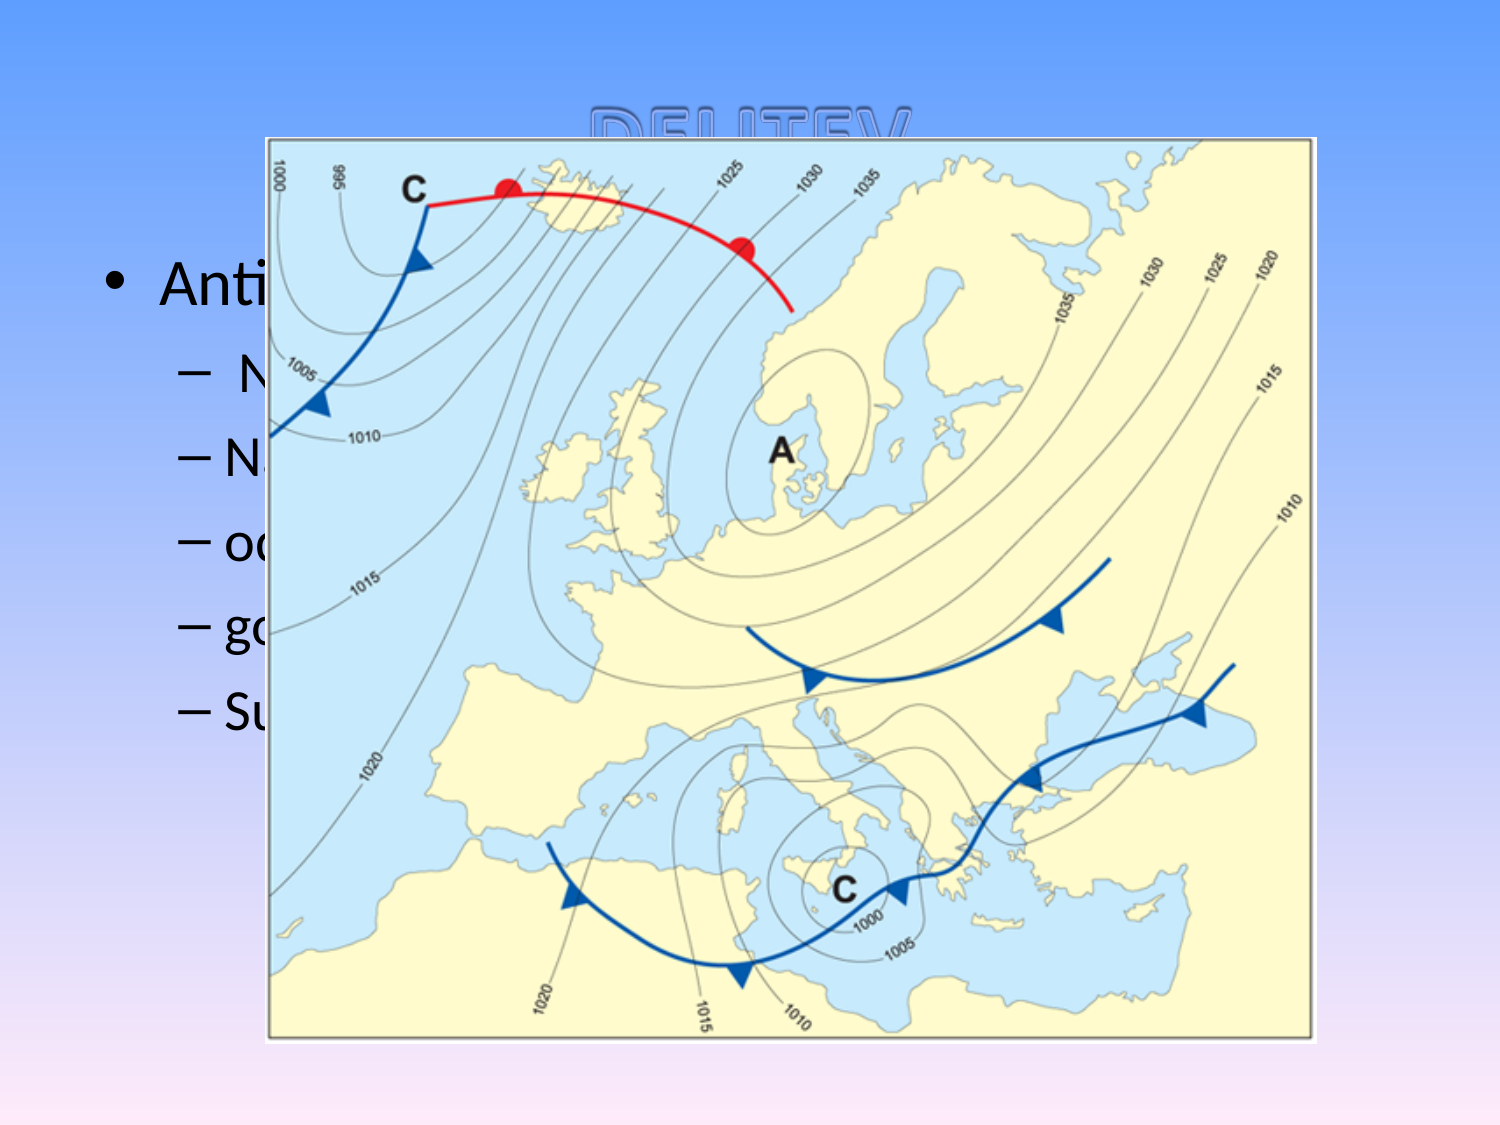

Anticiklonska burja
 Nad srednjo Evropo Sibirski anticiklon
Nad Sredozemljem ciklon
odtekanje hladnega zraka
gorske verige
Suho, jasno, mrzlo vreme